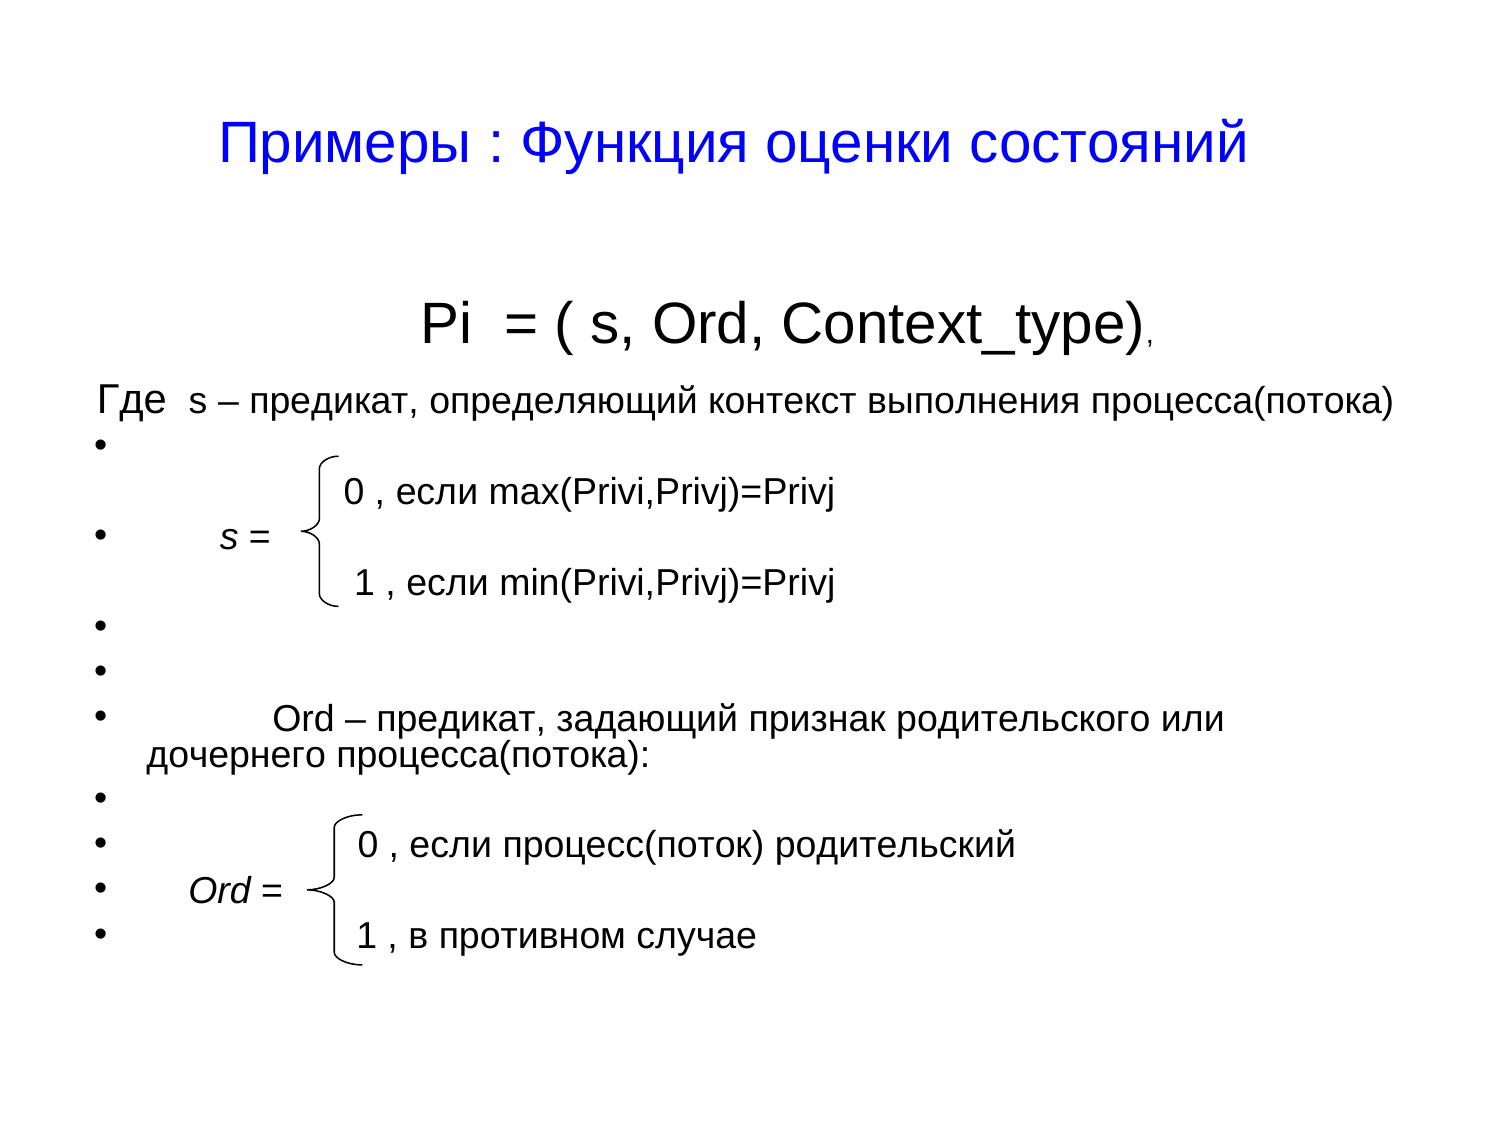

Примеры : Функция оценки состояний
 Pi = ( s, Ord, Сontext_type),
Где s – предикат, определяющий контекст выполнения процесса(потока)‏
 0 , если max(Privi,Privj)=‏Privj
 s =
 1 , если min(Privi,Privj)‏=Privj
 Ord – предикат, задающий признак родительского или дочернего процесса(потока):
	 0 , если процесс(поток) родительский
 Ord =
 1 , в противном случае